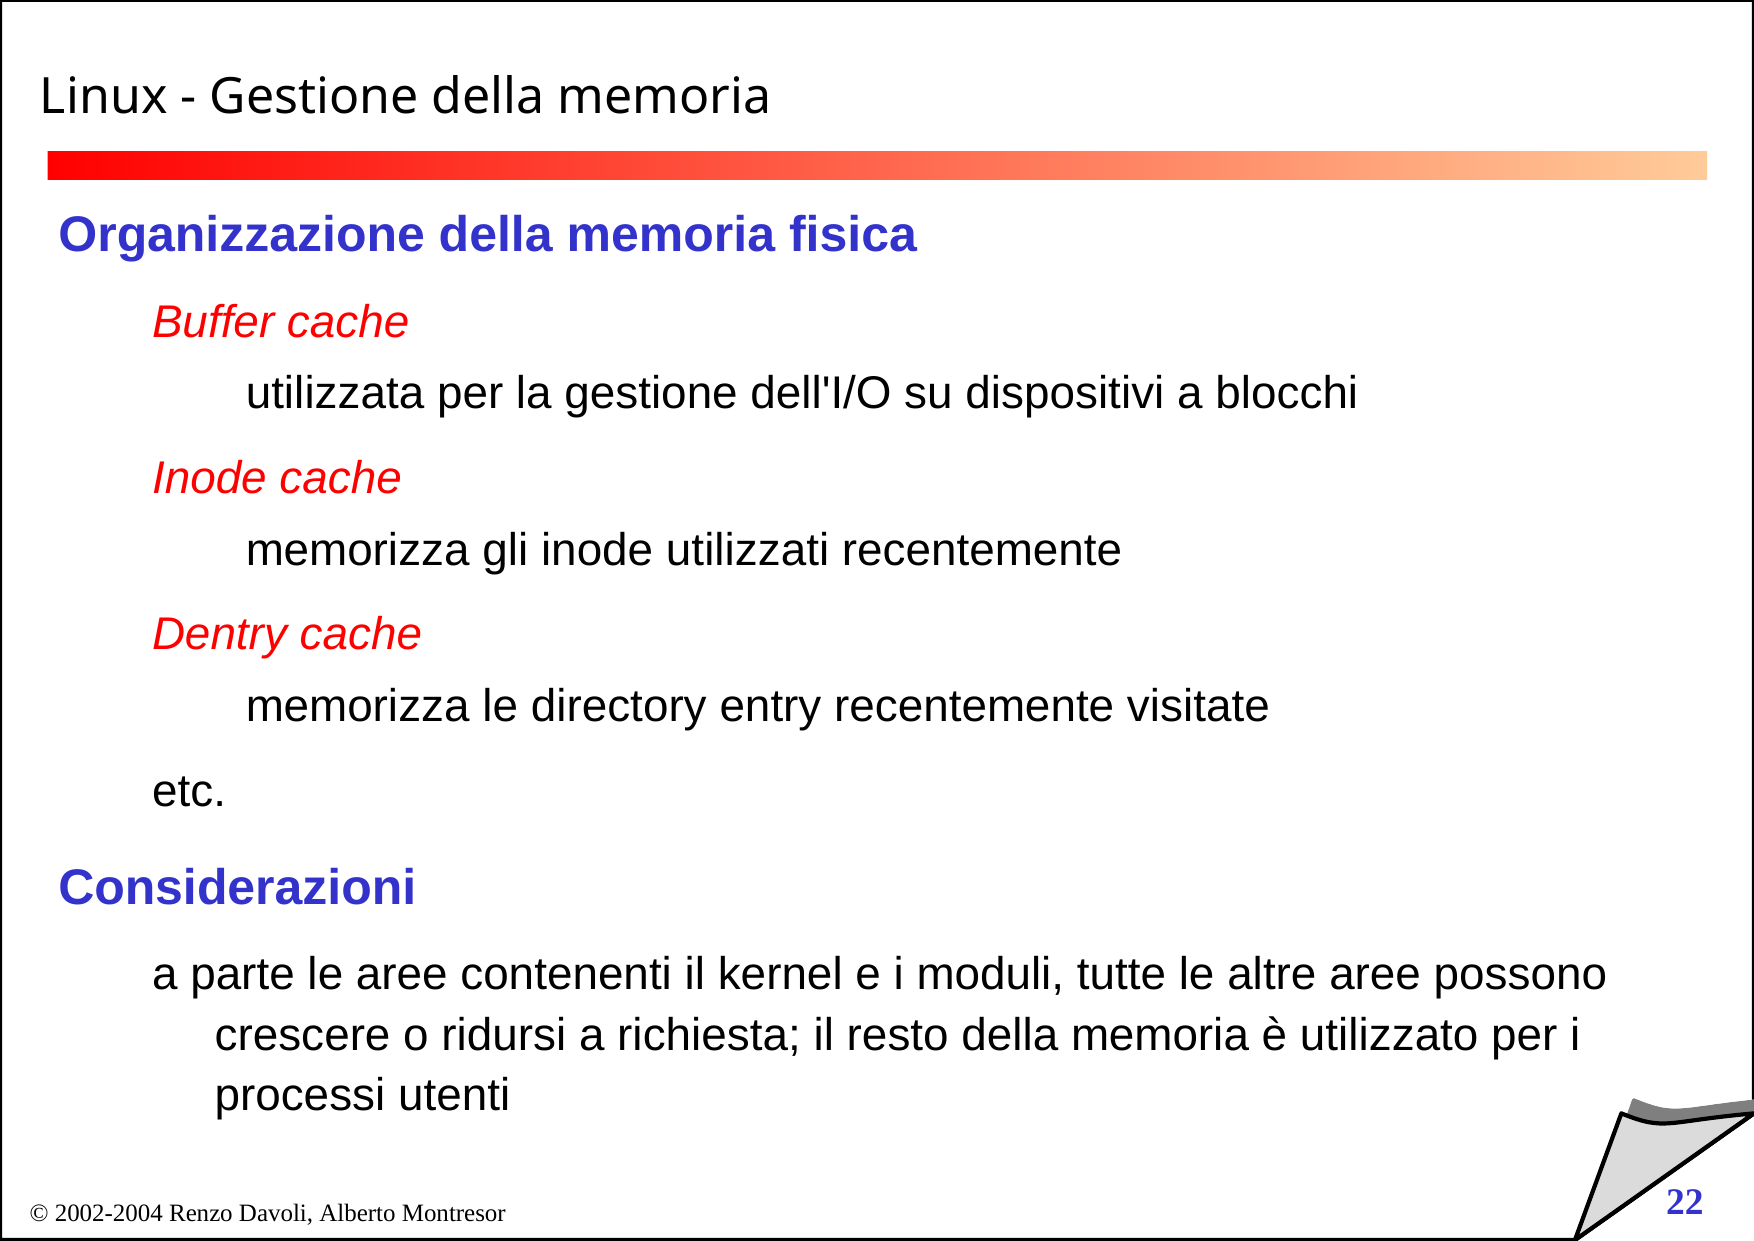

# Linux - Gestione della memoria
Organizzazione della memoria fisica
Buffer cache
utilizzata per la gestione dell'I/O su dispositivi a blocchi
Inode cache
memorizza gli inode utilizzati recentemente
Dentry cache
memorizza le directory entry recentemente visitate
etc.
Considerazioni
a parte le aree contenenti il kernel e i moduli, tutte le altre aree possono crescere o ridursi a richiesta; il resto della memoria è utilizzato per i processi utenti